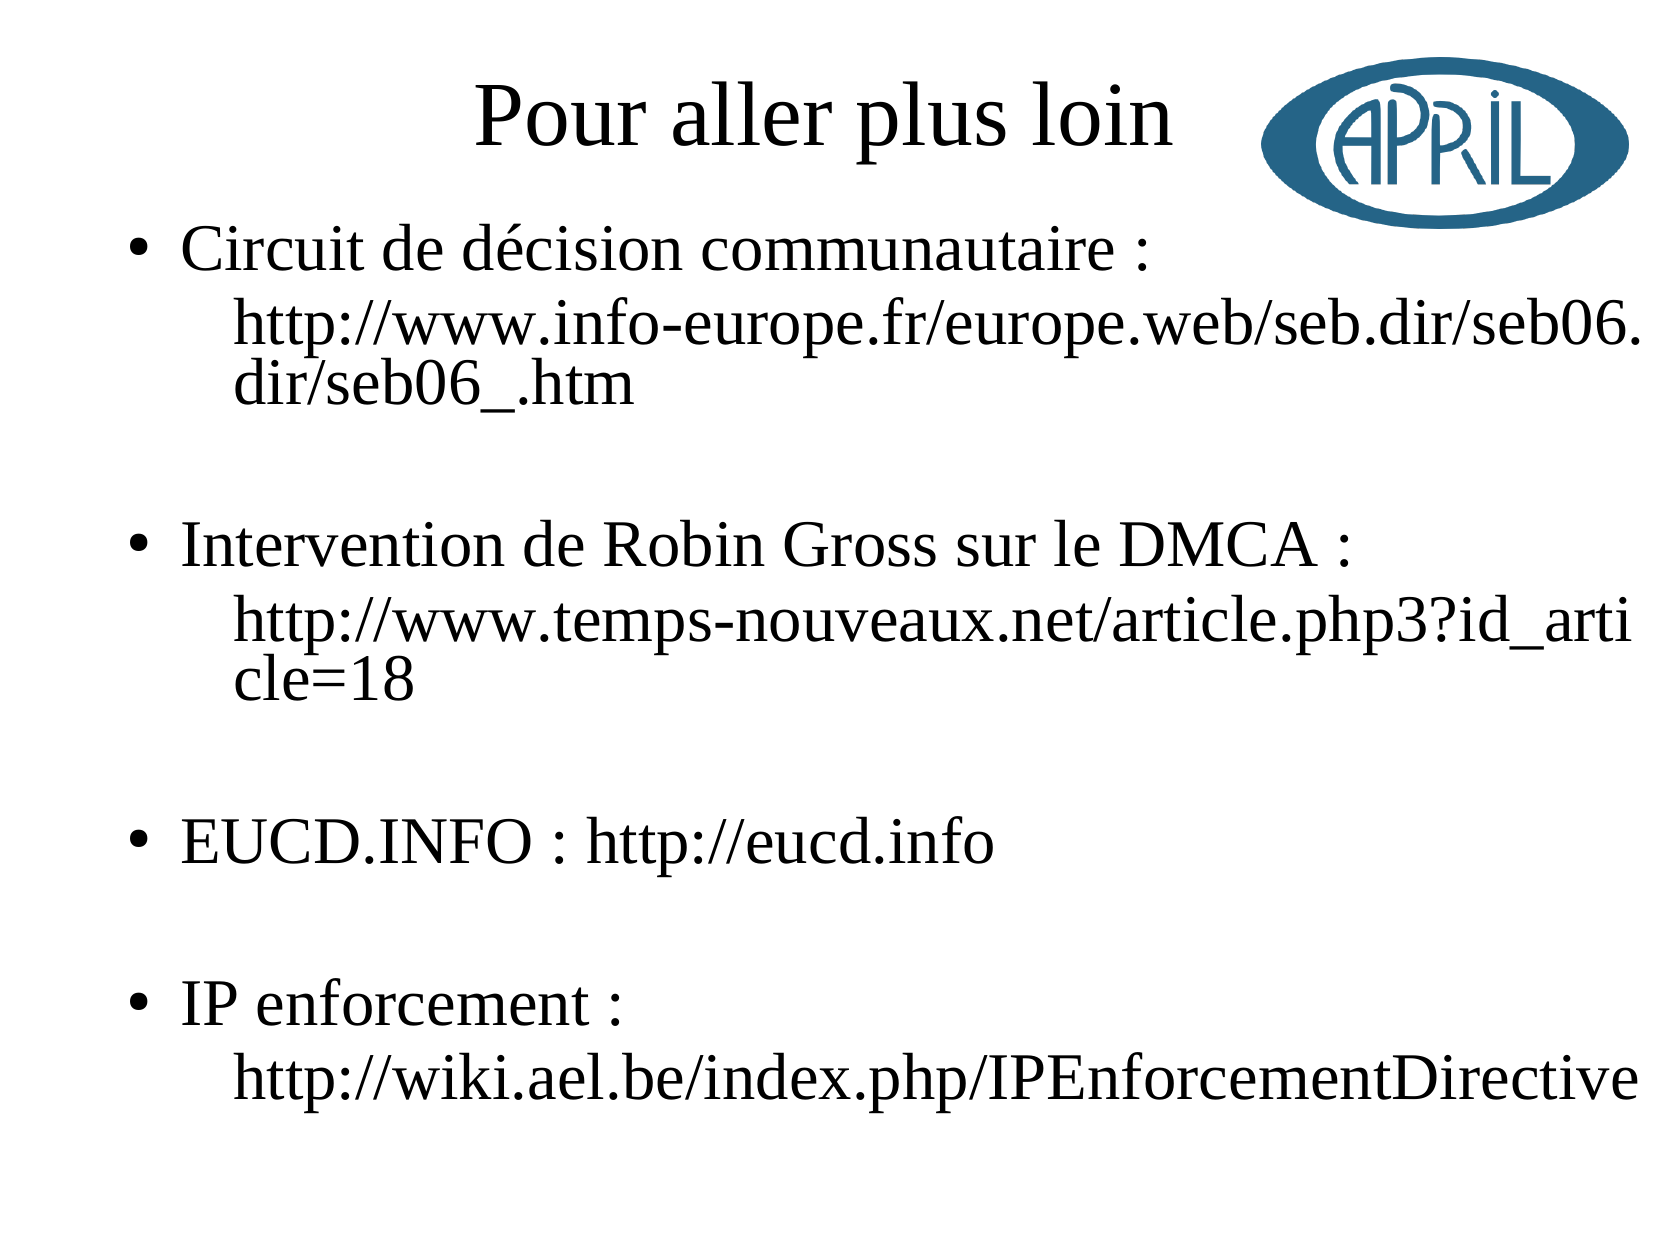

# Pour aller plus loin
Circuit de décision communautaire : http://www.info-europe.fr/europe.web/seb.dir/seb06.dir/seb06_.htm
Intervention de Robin Gross sur le DMCA : http://www.temps-nouveaux.net/article.php3?id_article=18
EUCD.INFO : http://eucd.info
IP enforcement :
http://wiki.ael.be/index.php/IPEnforcementDirective